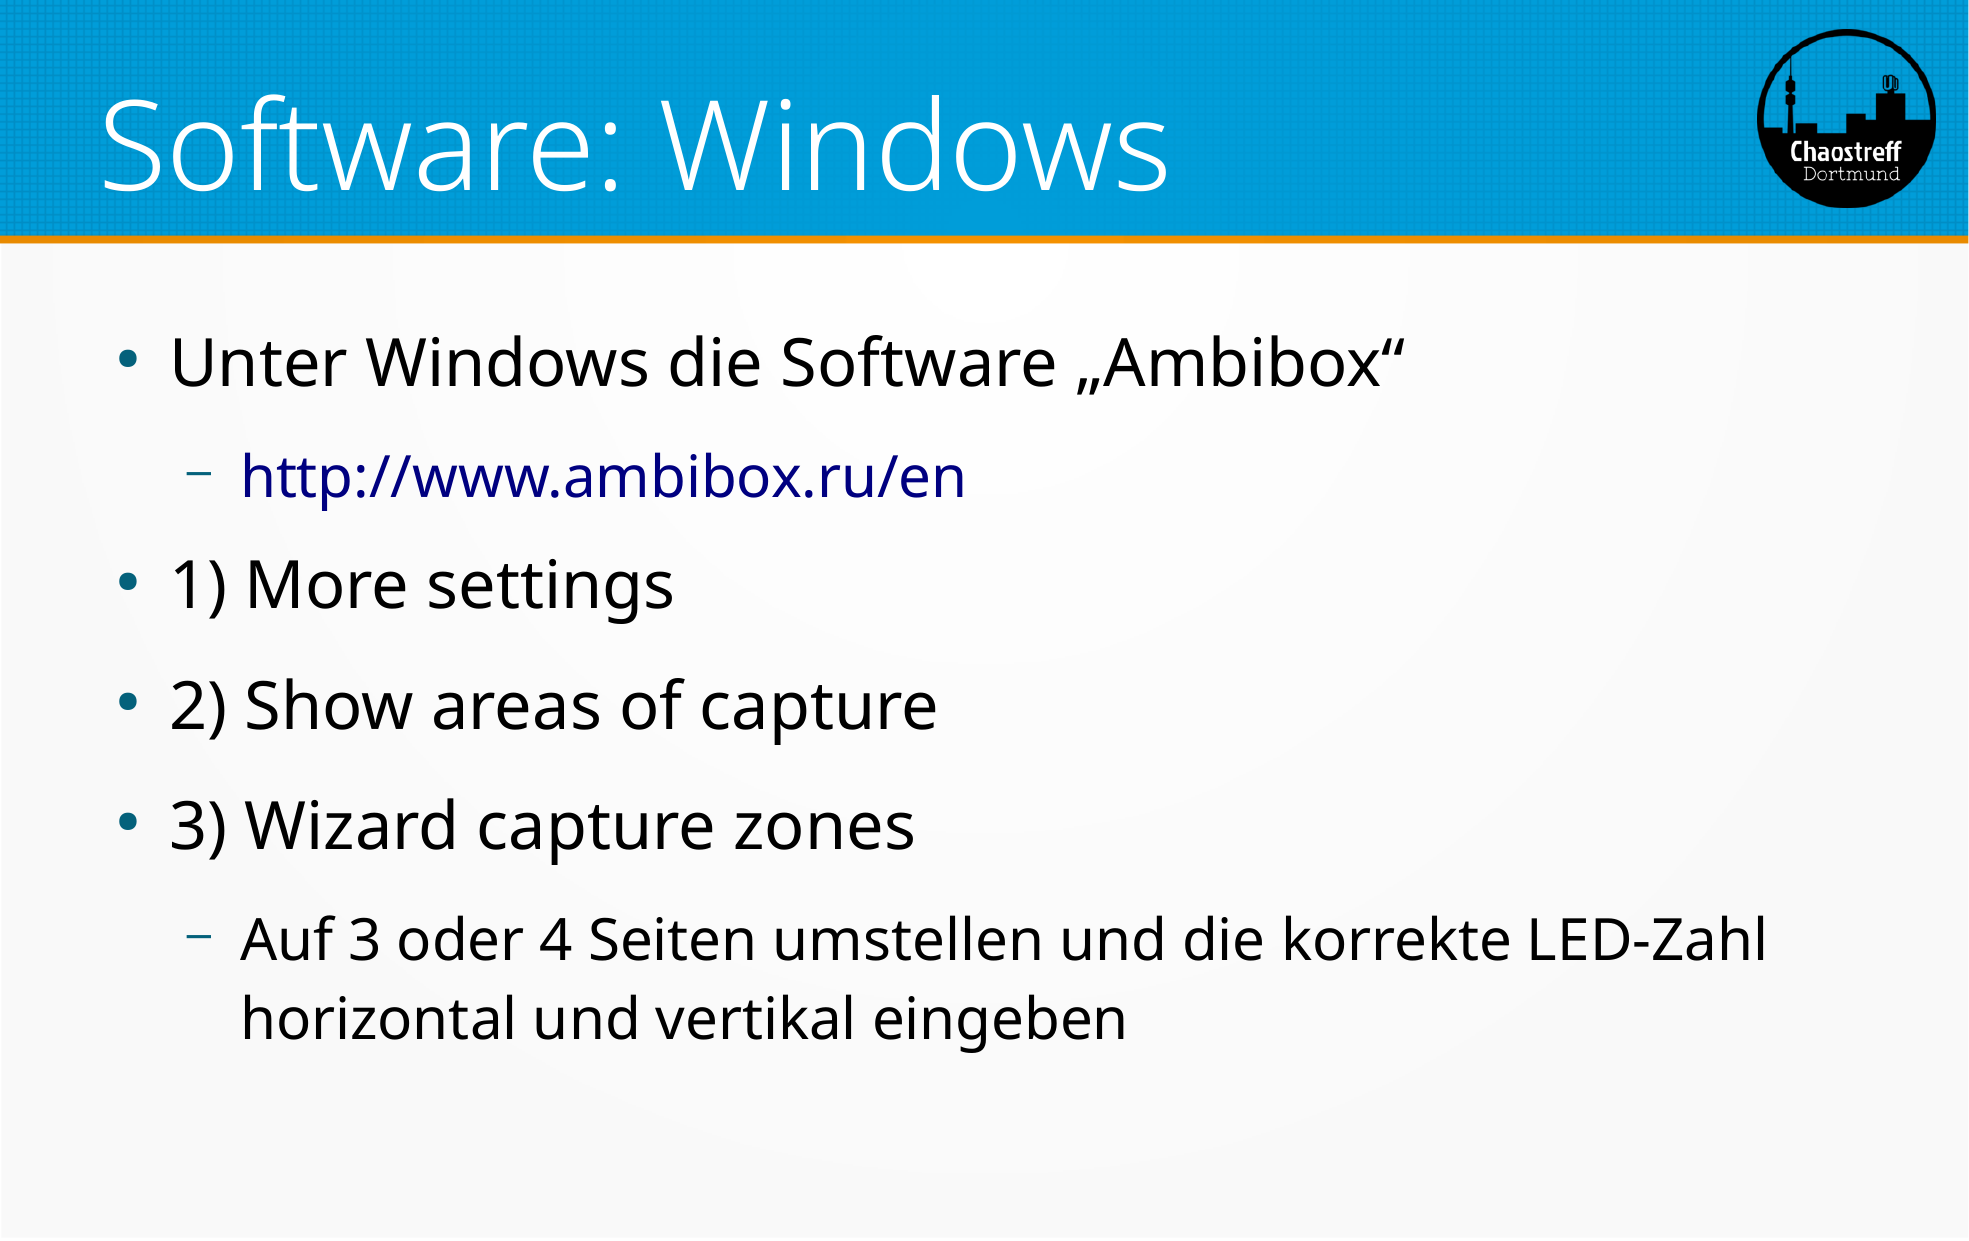

# Software: Windows
Unter Windows die Software „Ambibox“
http://www.ambibox.ru/en
1) More settings
2) Show areas of capture
3) Wizard capture zones
Auf 3 oder 4 Seiten umstellen und die korrekte LED-Zahl horizontal und vertikal eingeben